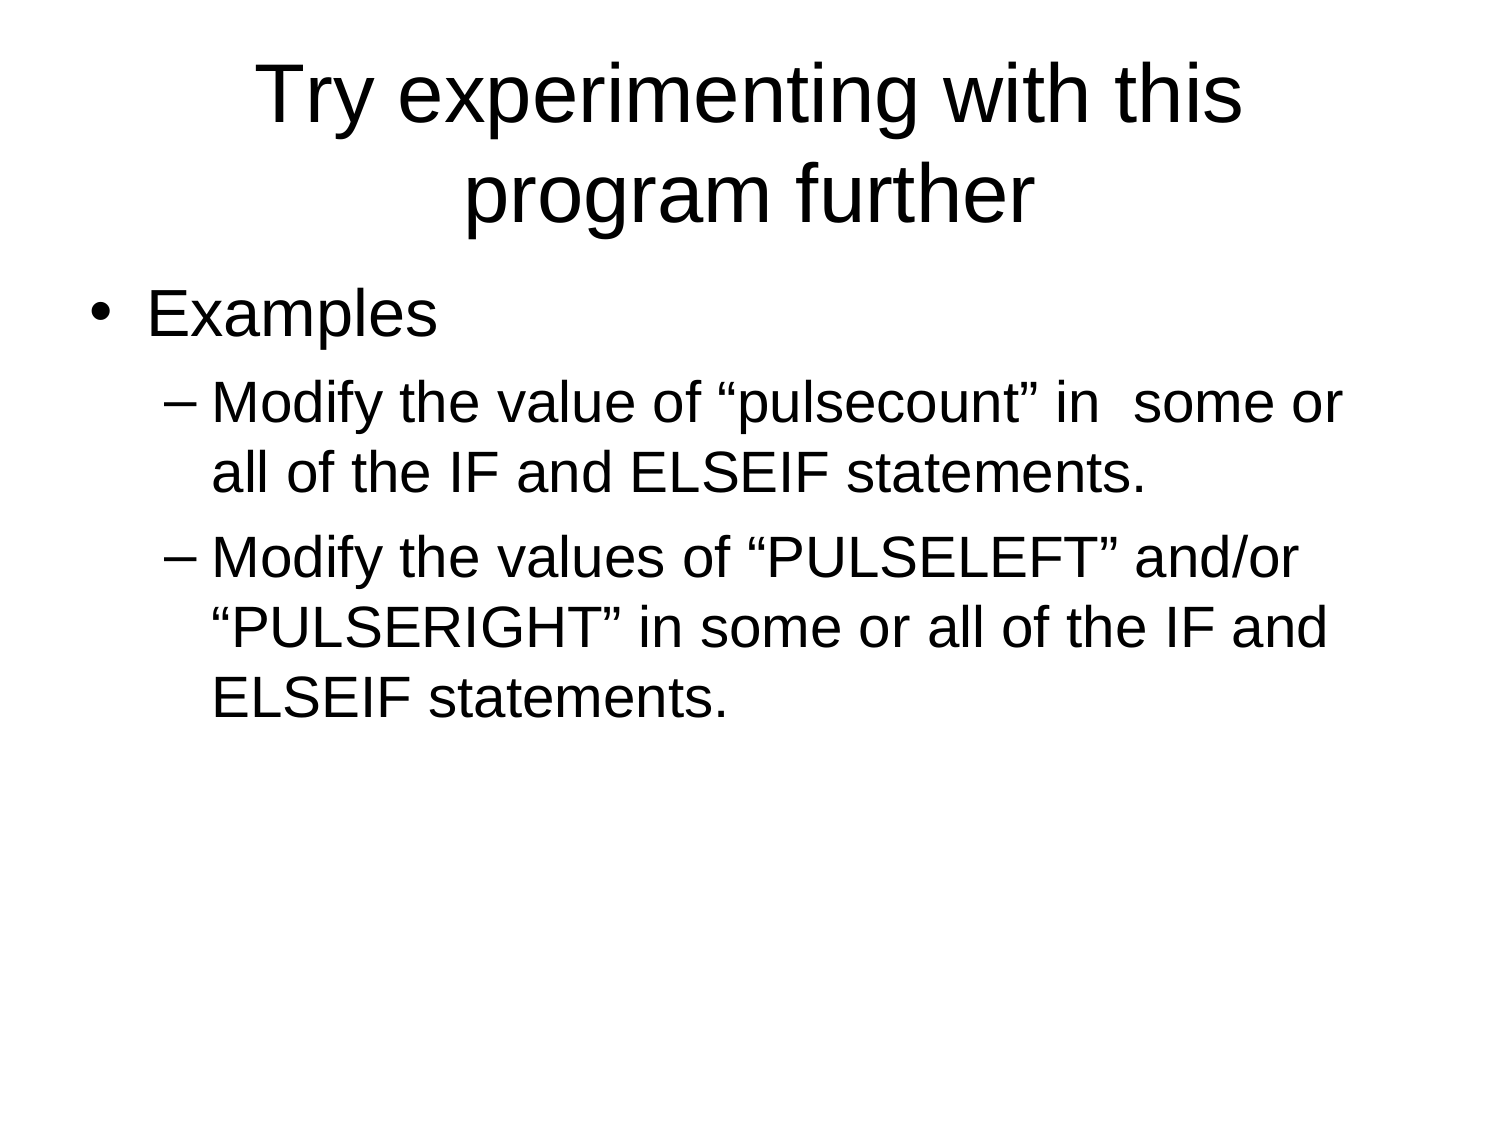

# Try experimenting with this program further
Examples
Modify the value of “pulsecount” in some or all of the IF and ELSEIF statements.
Modify the values of “PULSELEFT” and/or “PULSERIGHT” in some or all of the IF and ELSEIF statements.